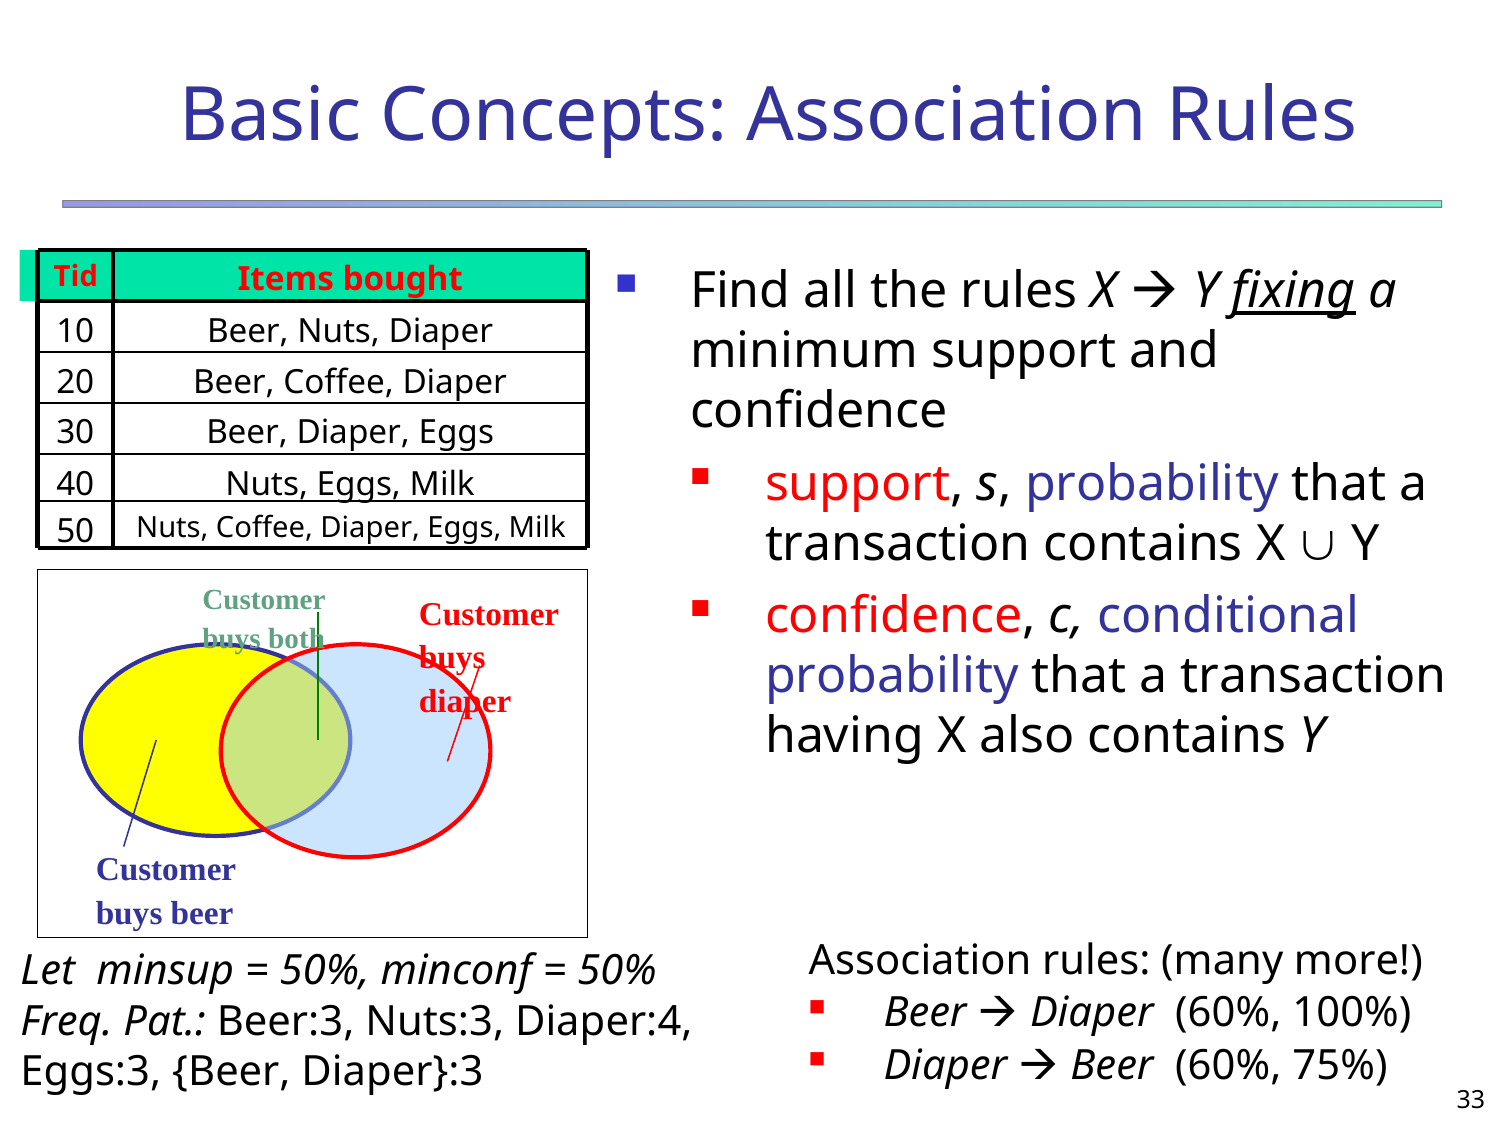

# Basic Concepts: Association Rules
Find all the rules X  Y fixing a minimum support and confidence
support, s, probability that a transaction contains X  Y
confidence, c, conditional probability that a transaction having X also contains Y
Tid
Items bought
10
Beer, Nuts, Diaper
20
Beer, Coffee, Diaper
30
Beer, Diaper, Eggs
40
Nuts, Eggs, Milk
50
Nuts, Coffee, Diaper, Eggs, Milk
Customer
buys both
Customer
buys diaper
Customer
buys beer
Association rules: (many more!)
Beer  Diaper (60%, 100%)
Diaper  Beer (60%, 75%)
Let minsup = 50%, minconf = 50%
Freq. Pat.: Beer:3, Nuts:3, Diaper:4, Eggs:3, {Beer, Diaper}:3